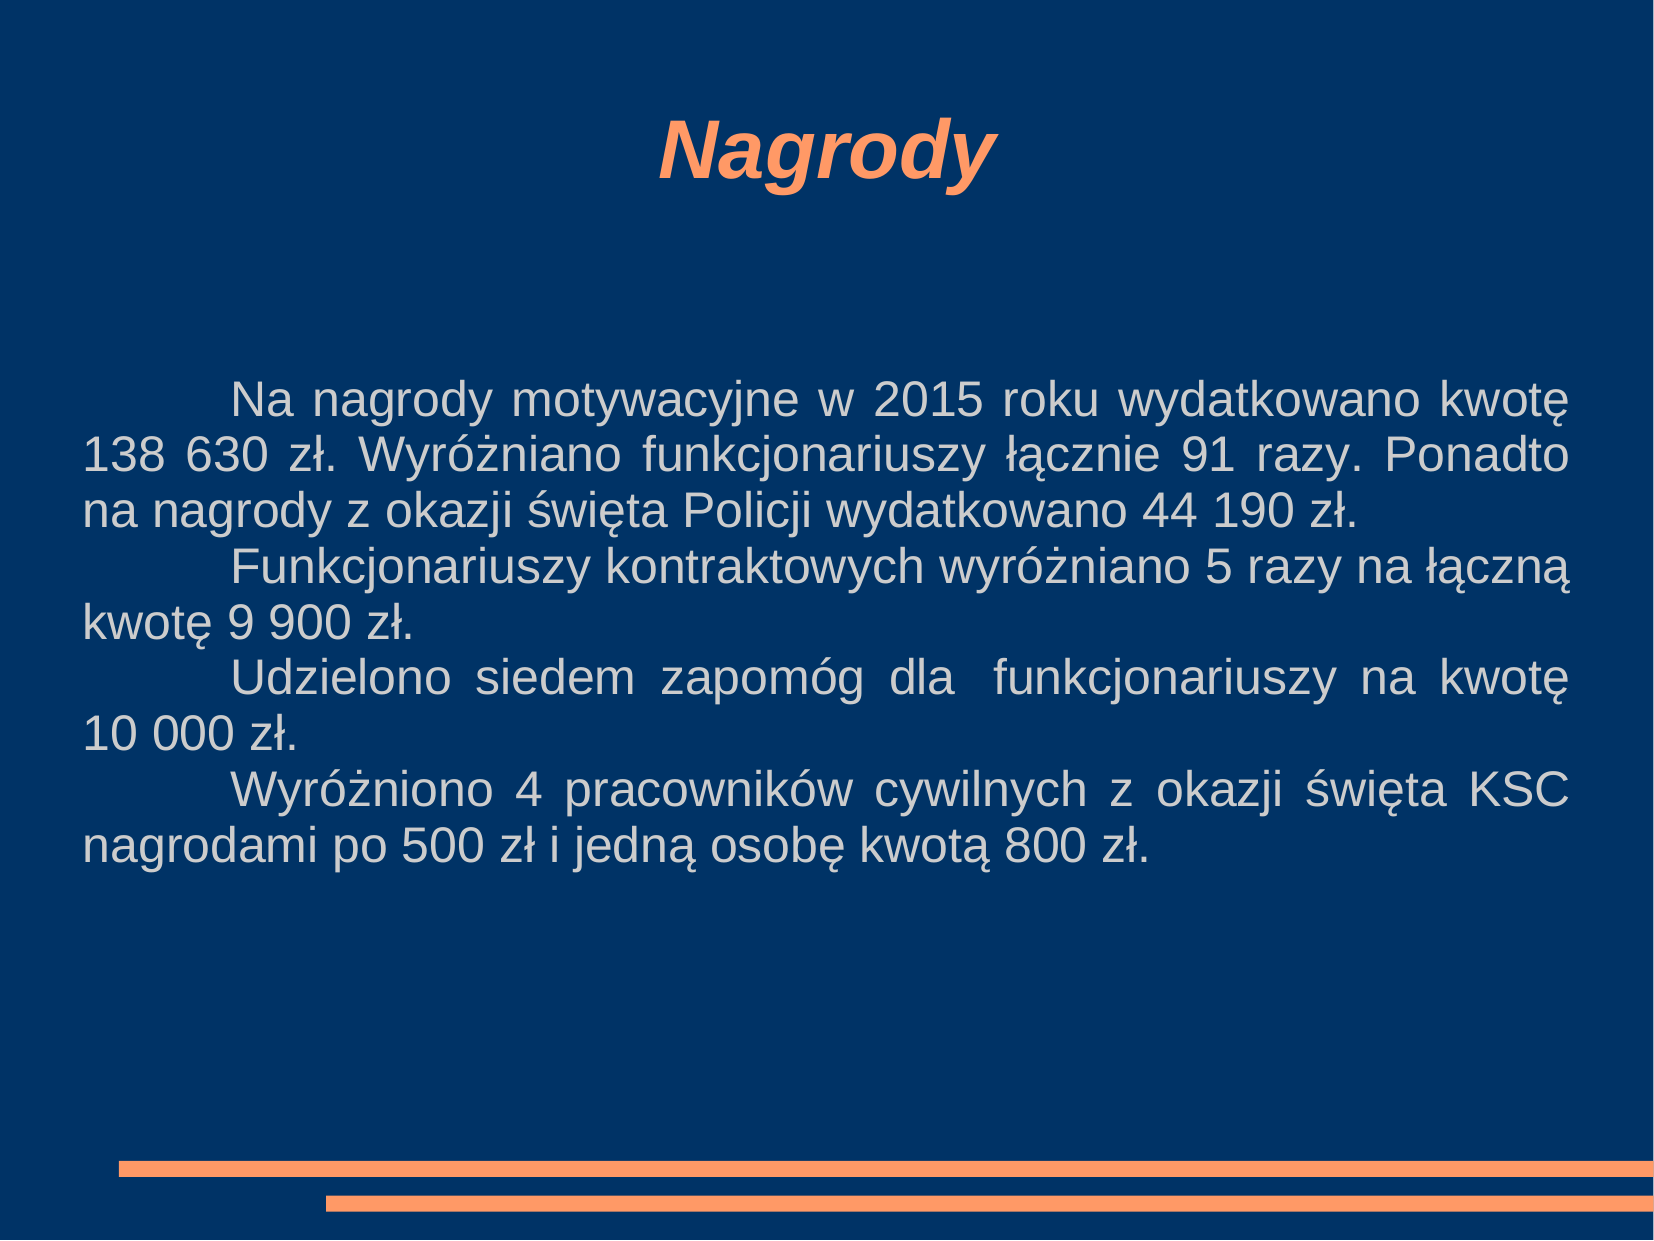

# Nagrody
		Na nagrody motywacyjne w 2015 roku wydatkowano kwotę 138 630 zł. Wyróżniano funkcjonariuszy łącznie 91 razy. Ponadto na nagrody z okazji święta Policji wydatkowano 44 190 zł.
		Funkcjonariuszy kontraktowych wyróżniano 5 razy na łączną kwotę 9 900 zł.
		Udzielono siedem zapomóg dla  funkcjonariuszy na kwotę 10 000 zł.
		Wyróżniono 4 pracowników cywilnych z okazji święta KSC nagrodami po 500 zł i jedną osobę kwotą 800 zł.